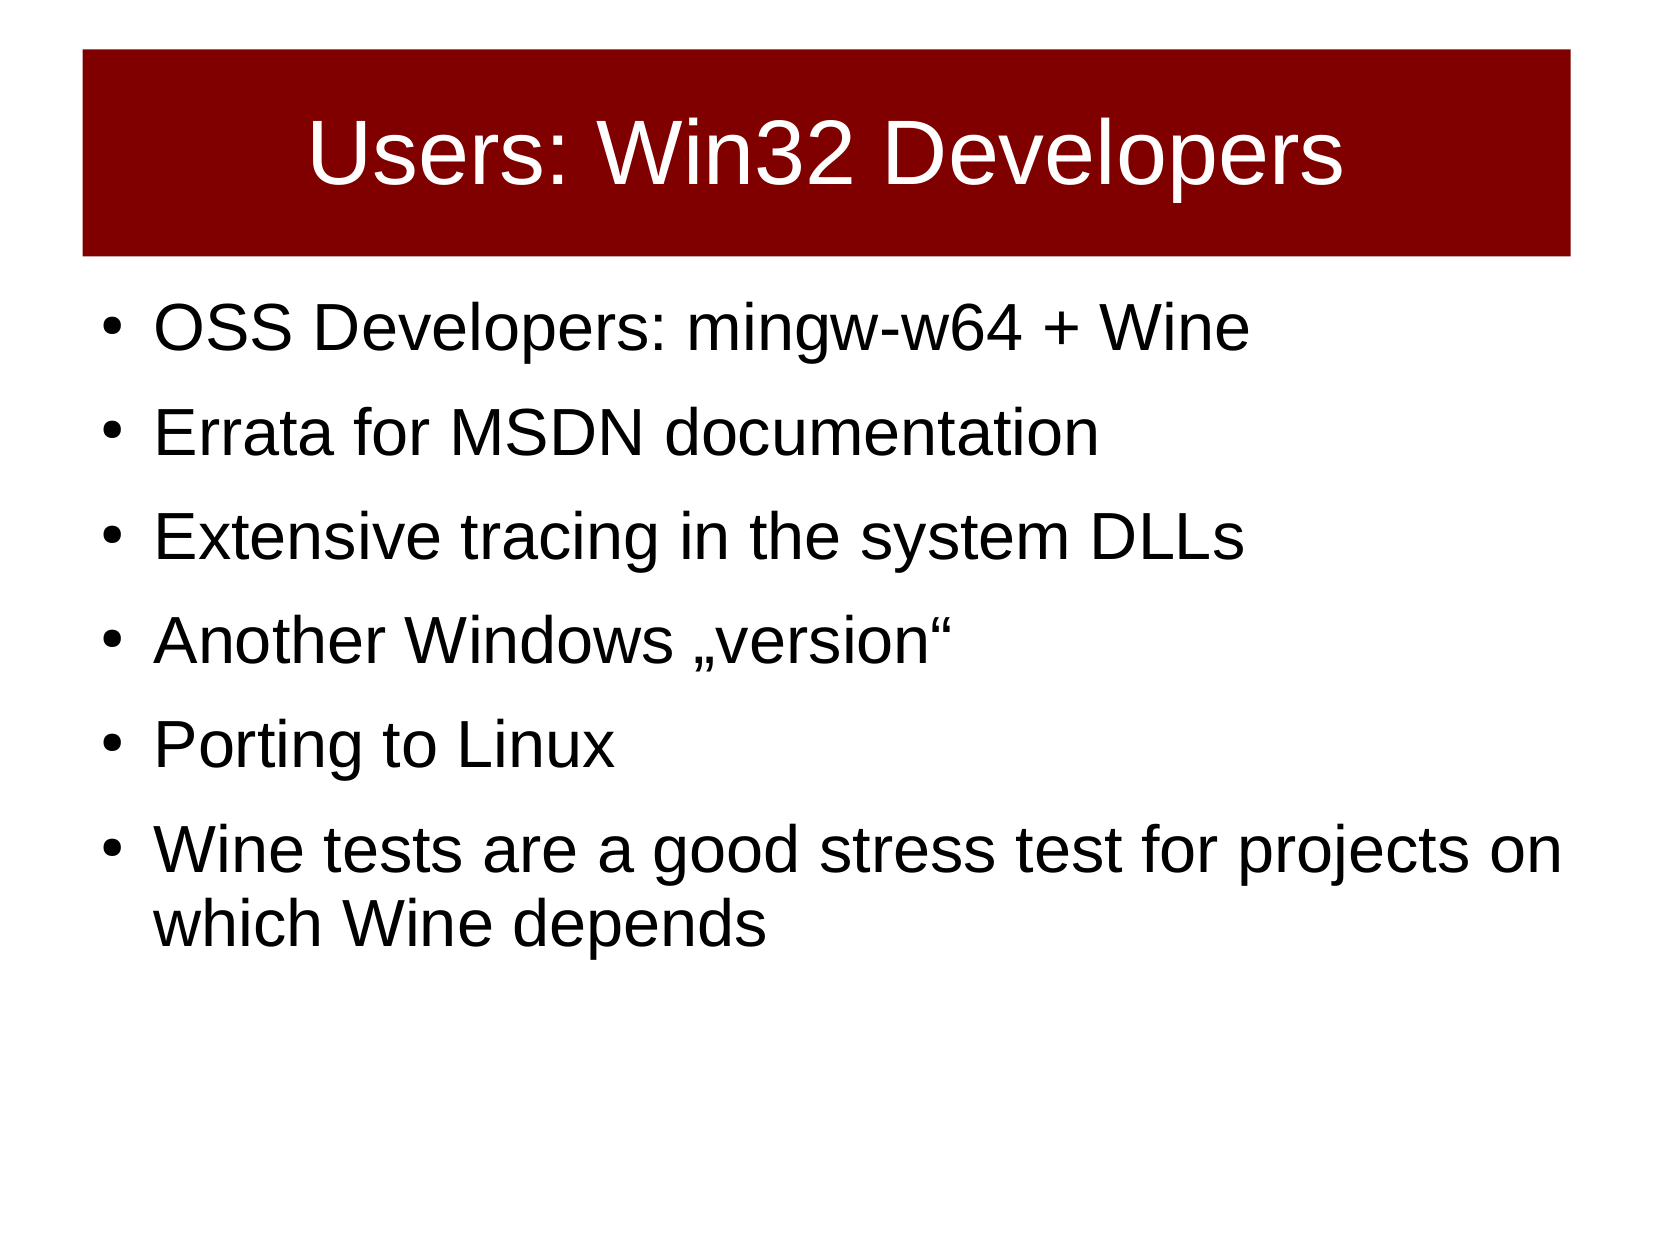

# Users: Win32 Developers
OSS Developers: mingw-w64 + Wine
Errata for MSDN documentation
Extensive tracing in the system DLLs
Another Windows „version“
Porting to Linux
Wine tests are a good stress test for projects on which Wine depends